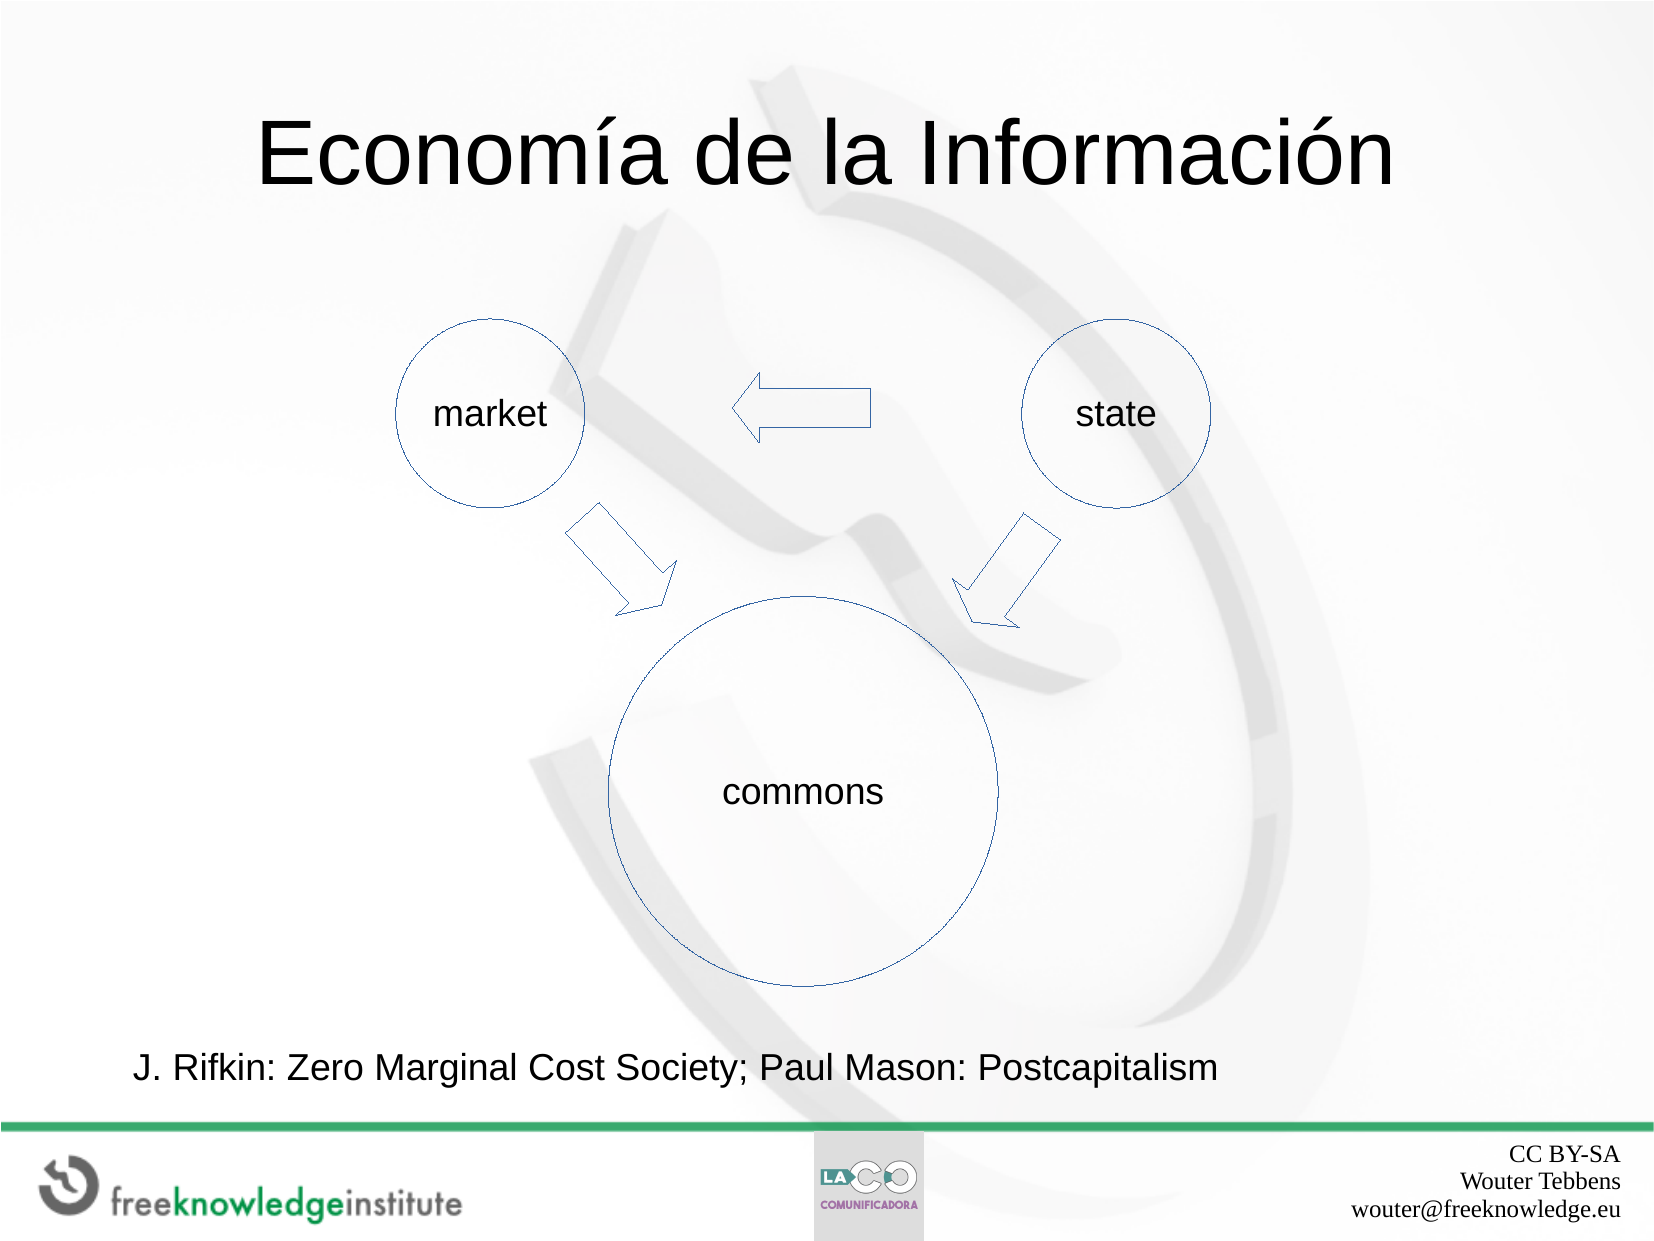

# Economía de la Información
market
state
commons
J. Rifkin: Zero Marginal Cost Society; Paul Mason: Postcapitalism